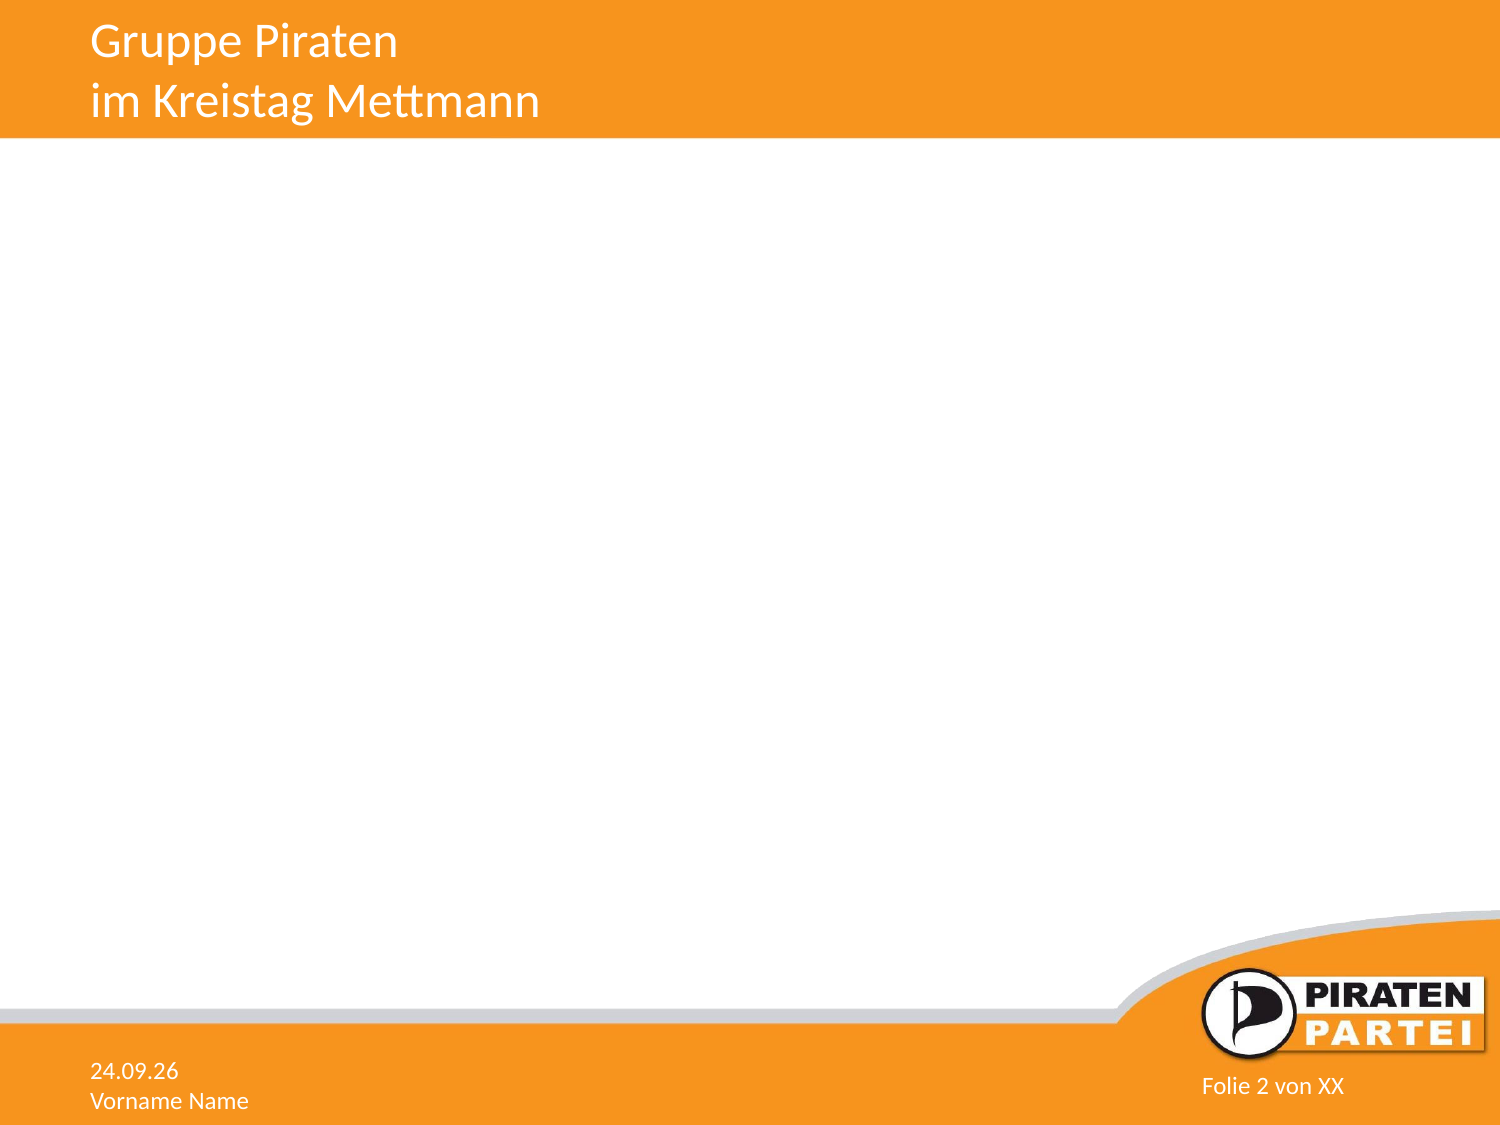

#
Vorname Name
Folie 2 von XX